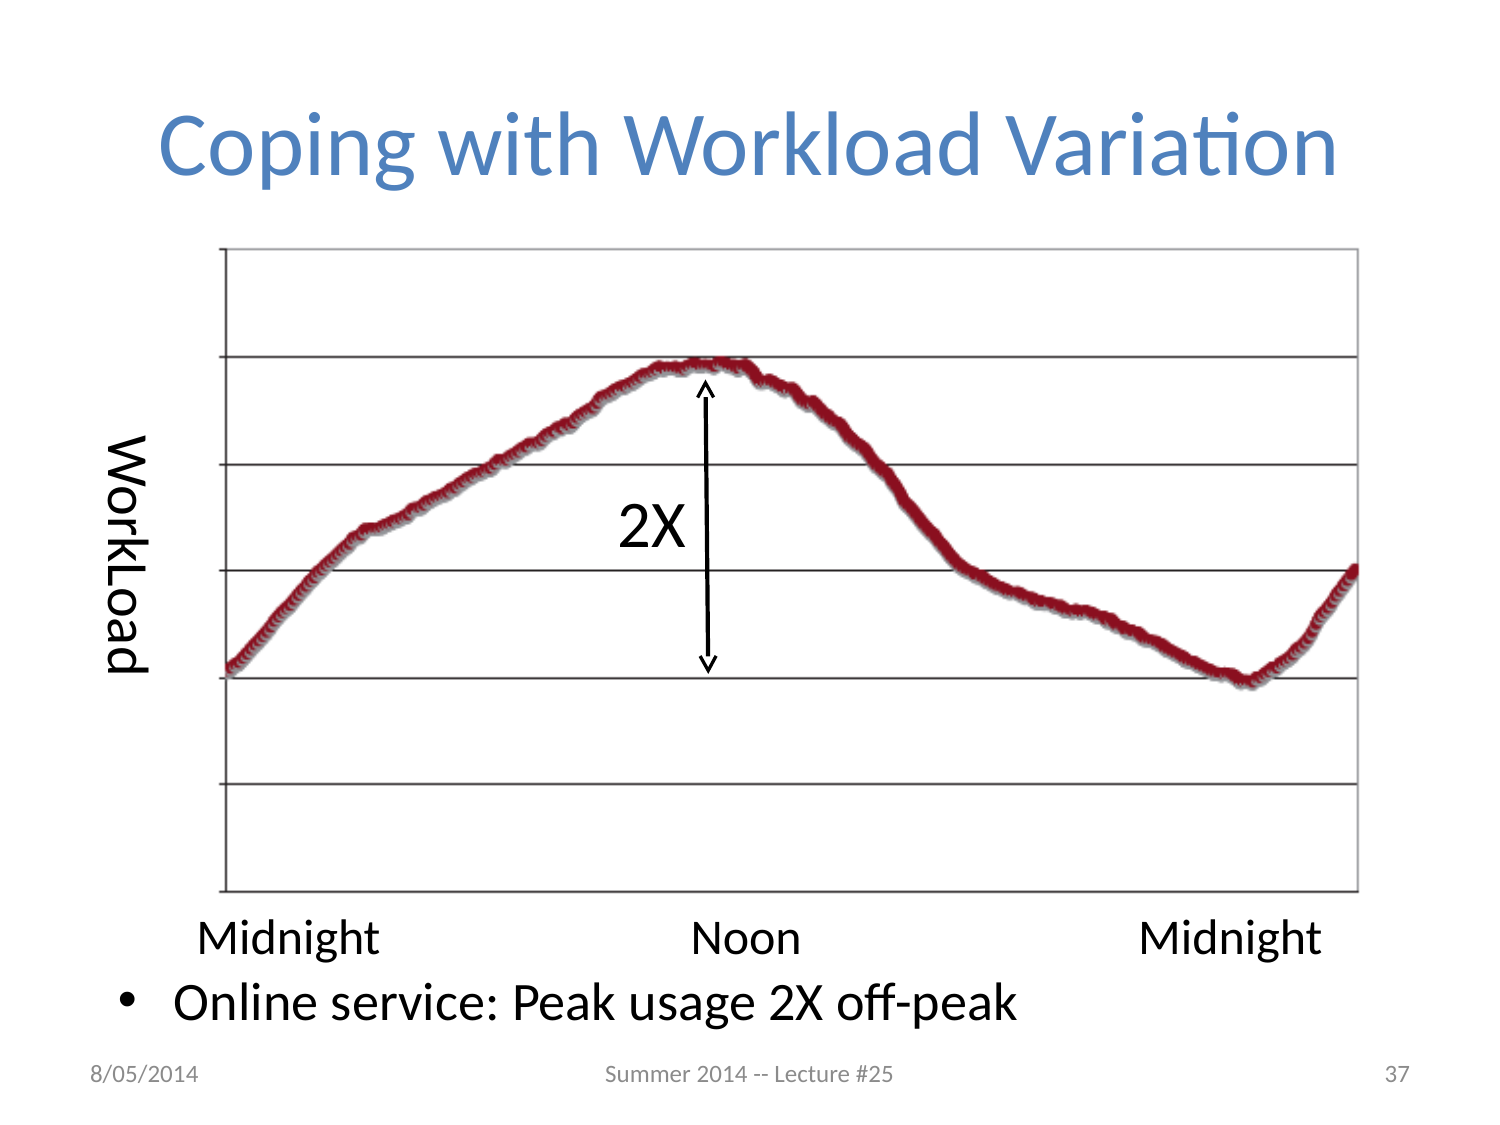

# Coping with Workload Variation
2X
WorkLoad
Midnight
Noon
Midnight
Online service: Peak usage 2X off-peak
8/05/2014
Summer 2014 -- Lecture #25